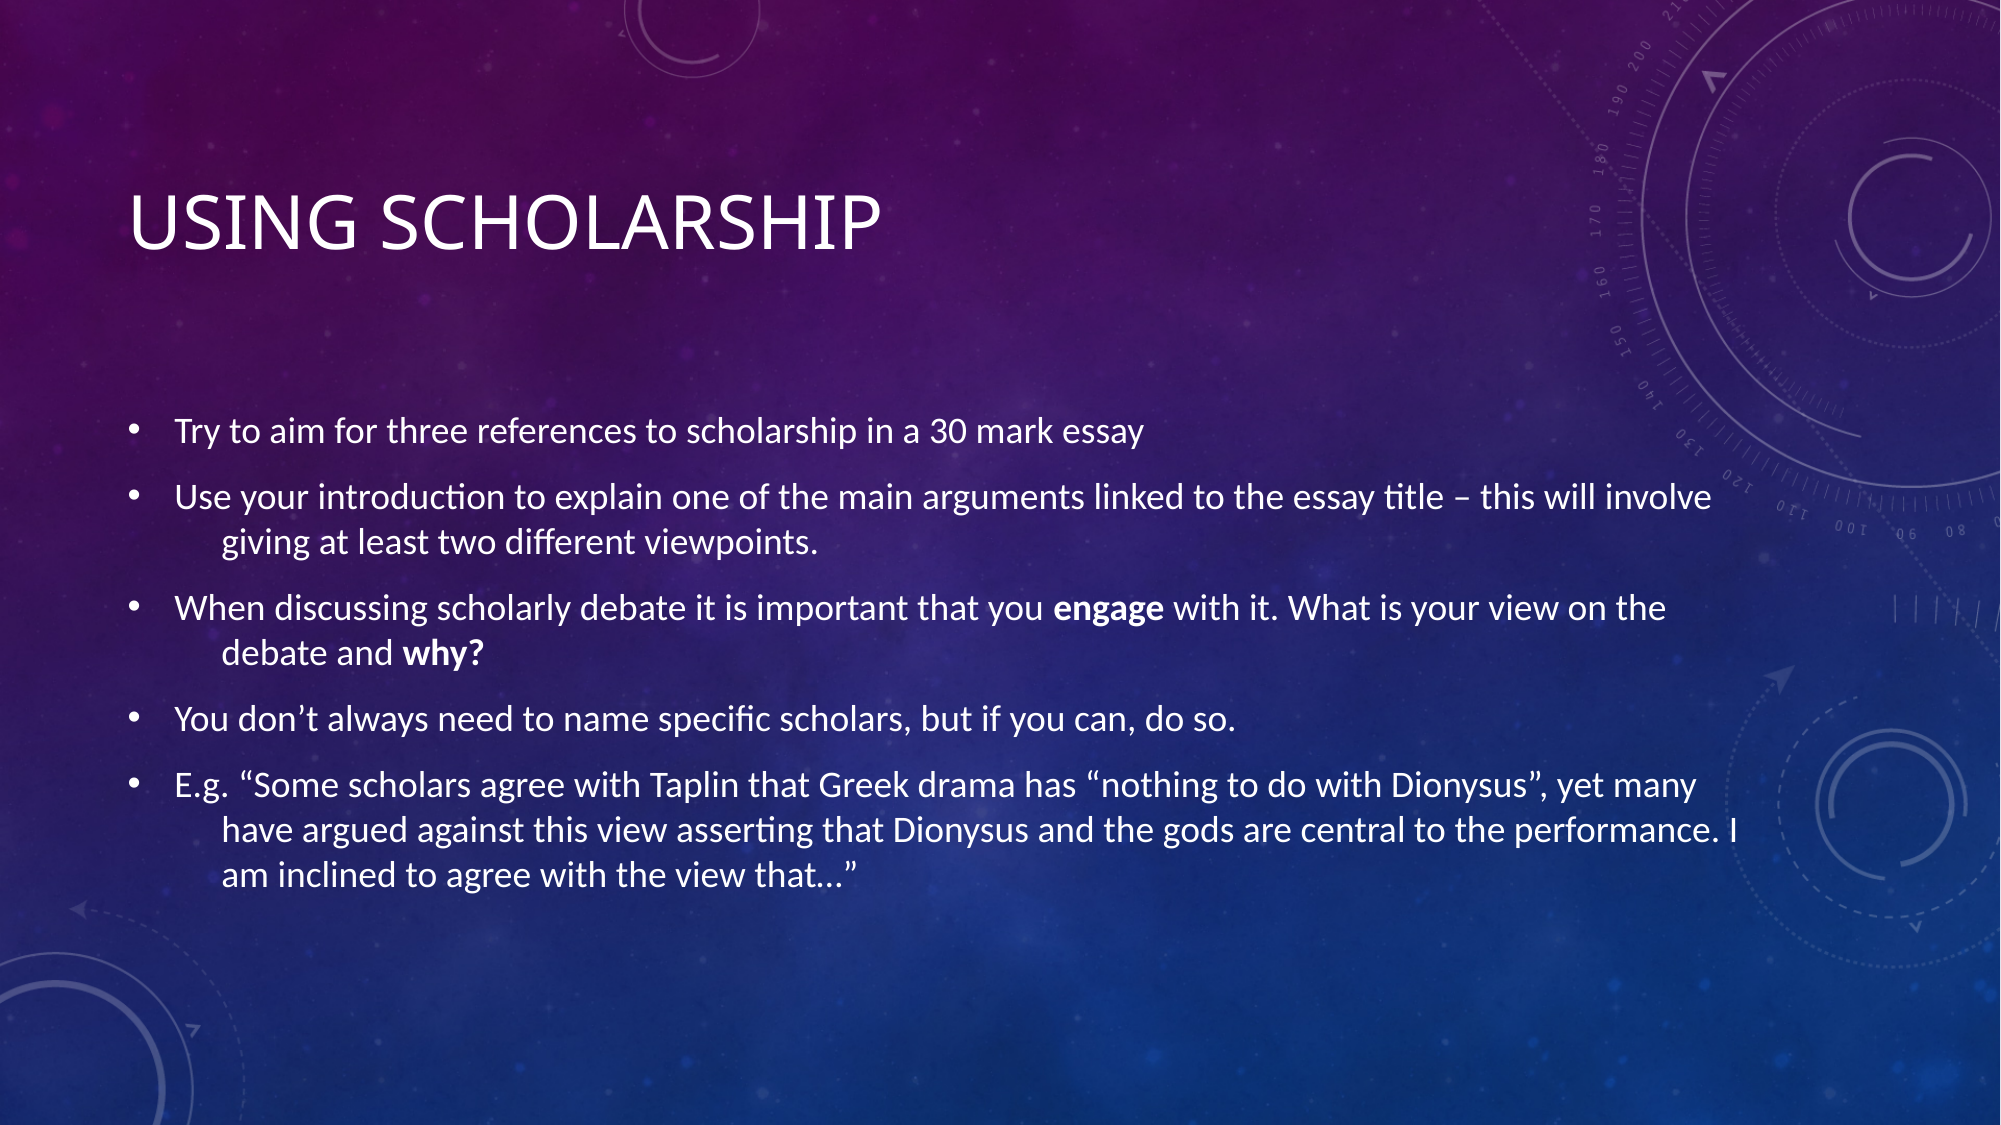

# Using scholarship
Try to aim for three references to scholarship in a 30 mark essay
Use your introduction to explain one of the main arguments linked to the essay title – this will involve giving at least two different viewpoints.
When discussing scholarly debate it is important that you engage with it. What is your view on the debate and why?
You don’t always need to name specific scholars, but if you can, do so.
E.g. “Some scholars agree with Taplin that Greek drama has “nothing to do with Dionysus”, yet many have argued against this view asserting that Dionysus and the gods are central to the performance. I am inclined to agree with the view that…”